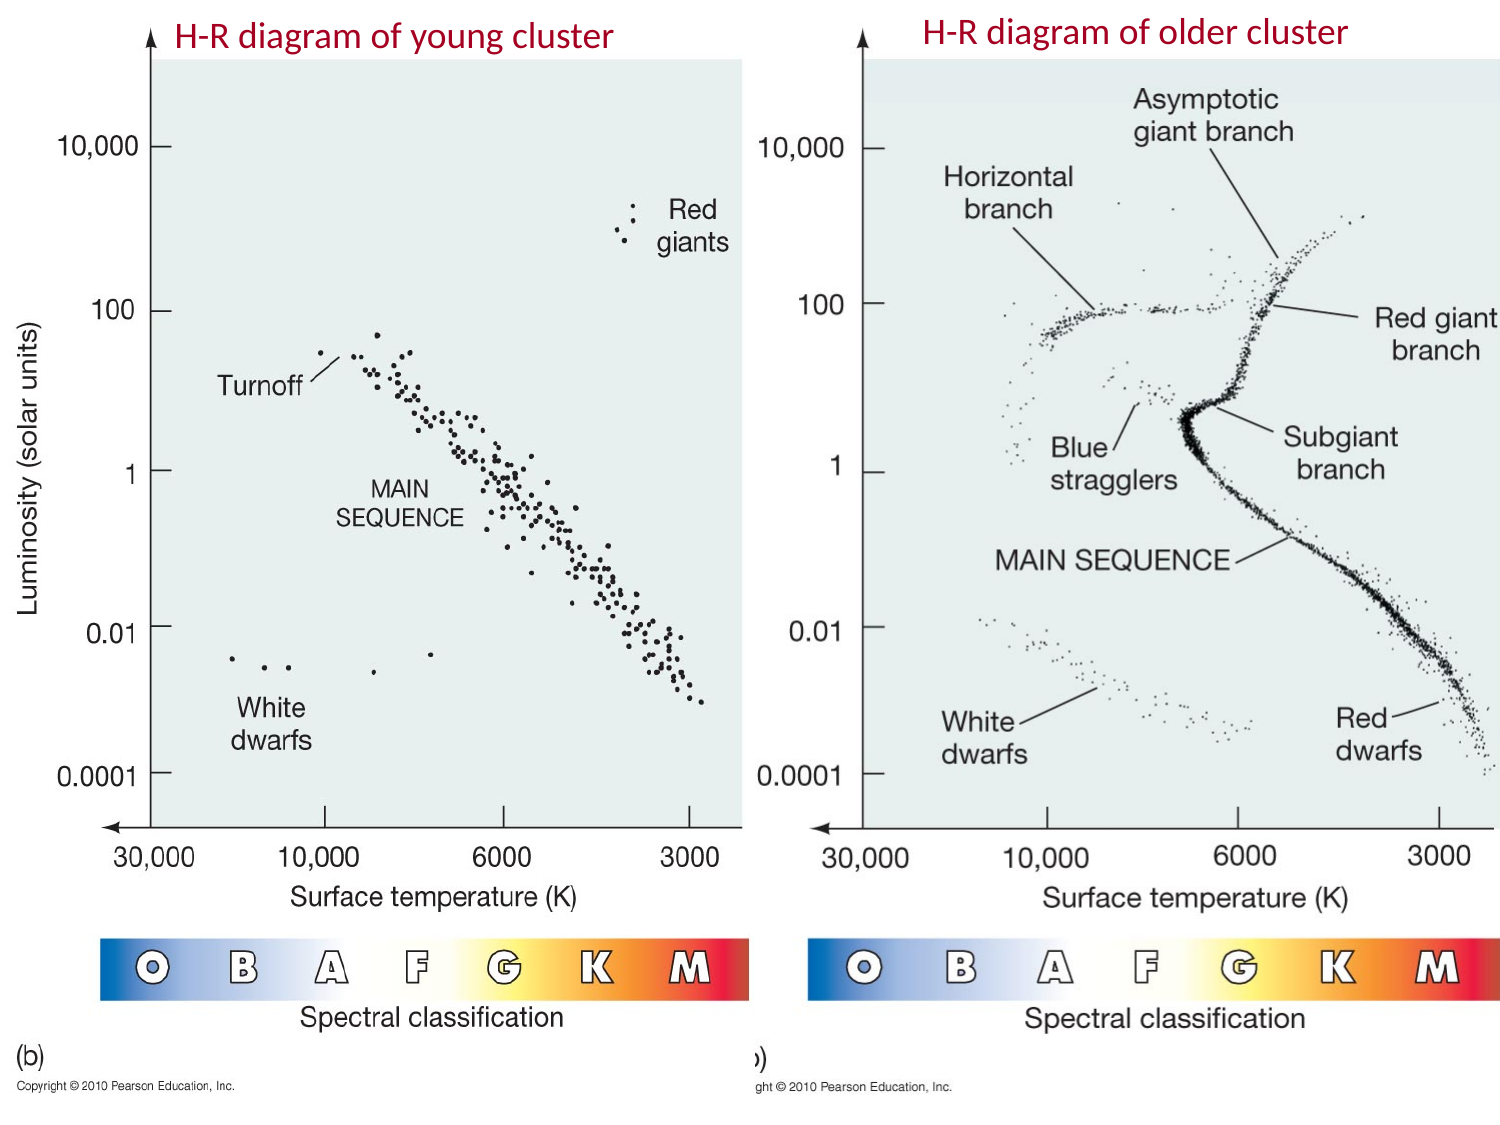

H-R diagram of older cluster
H-R diagram of young cluster